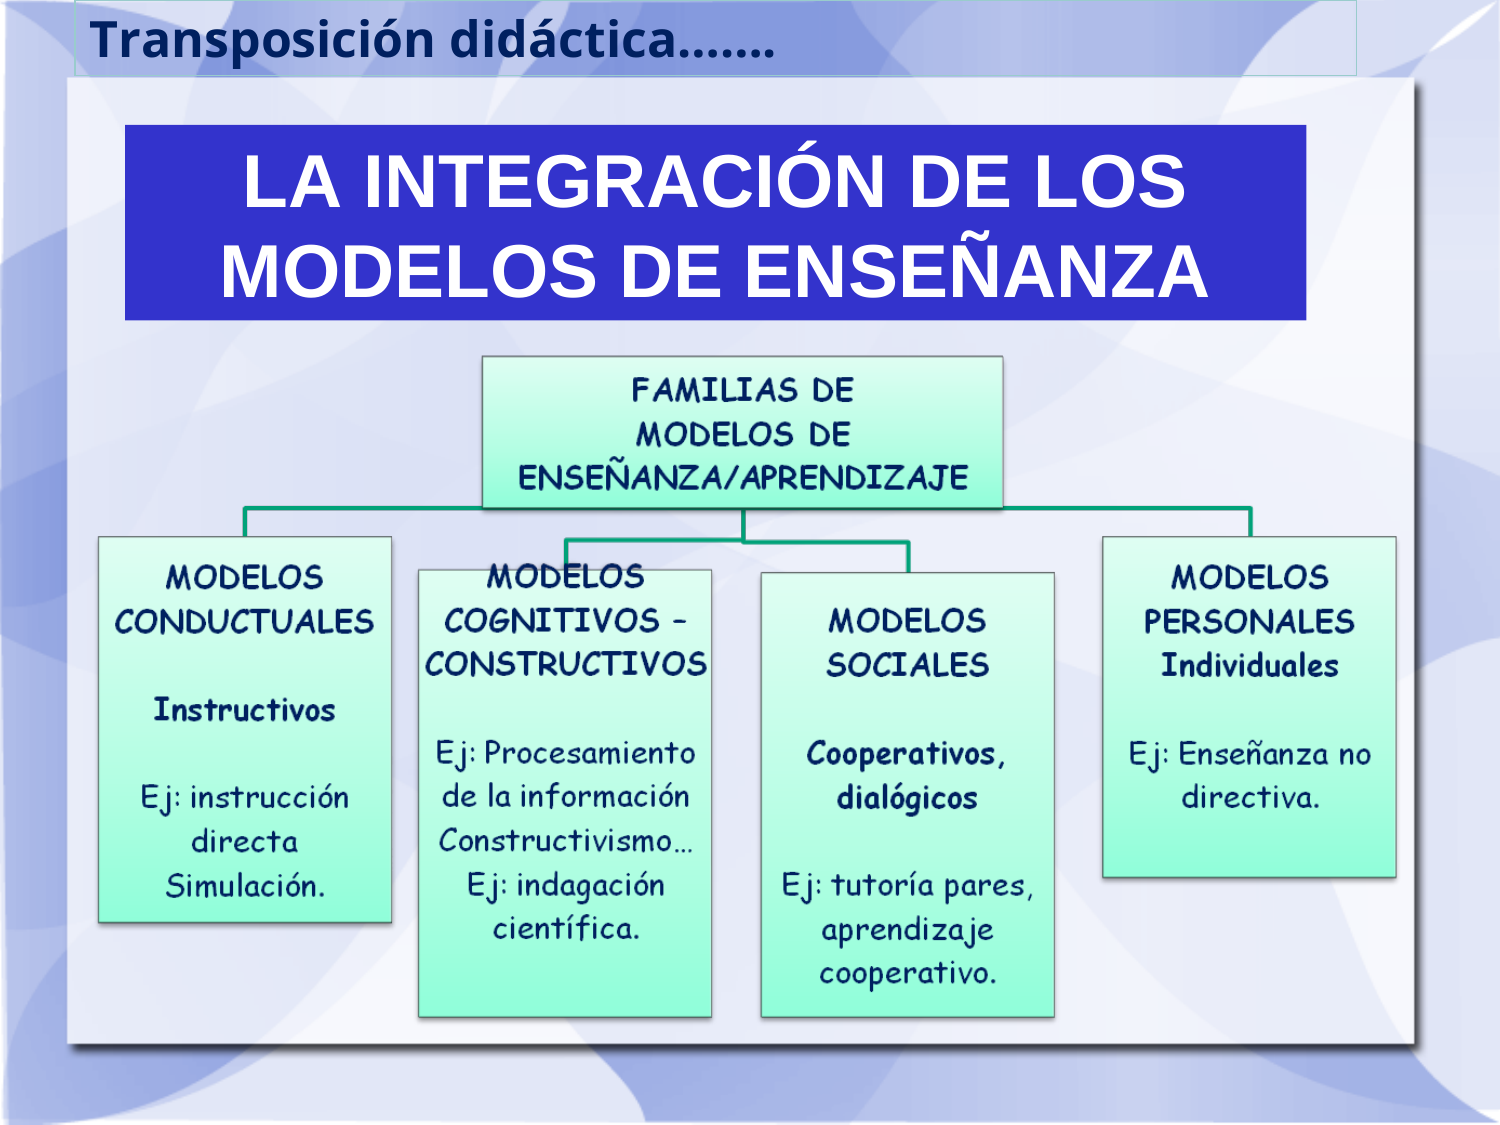

Transposición didáctica…….
LA INTEGRACIÓN DE LOS MODELOS DE ENSEÑANZA